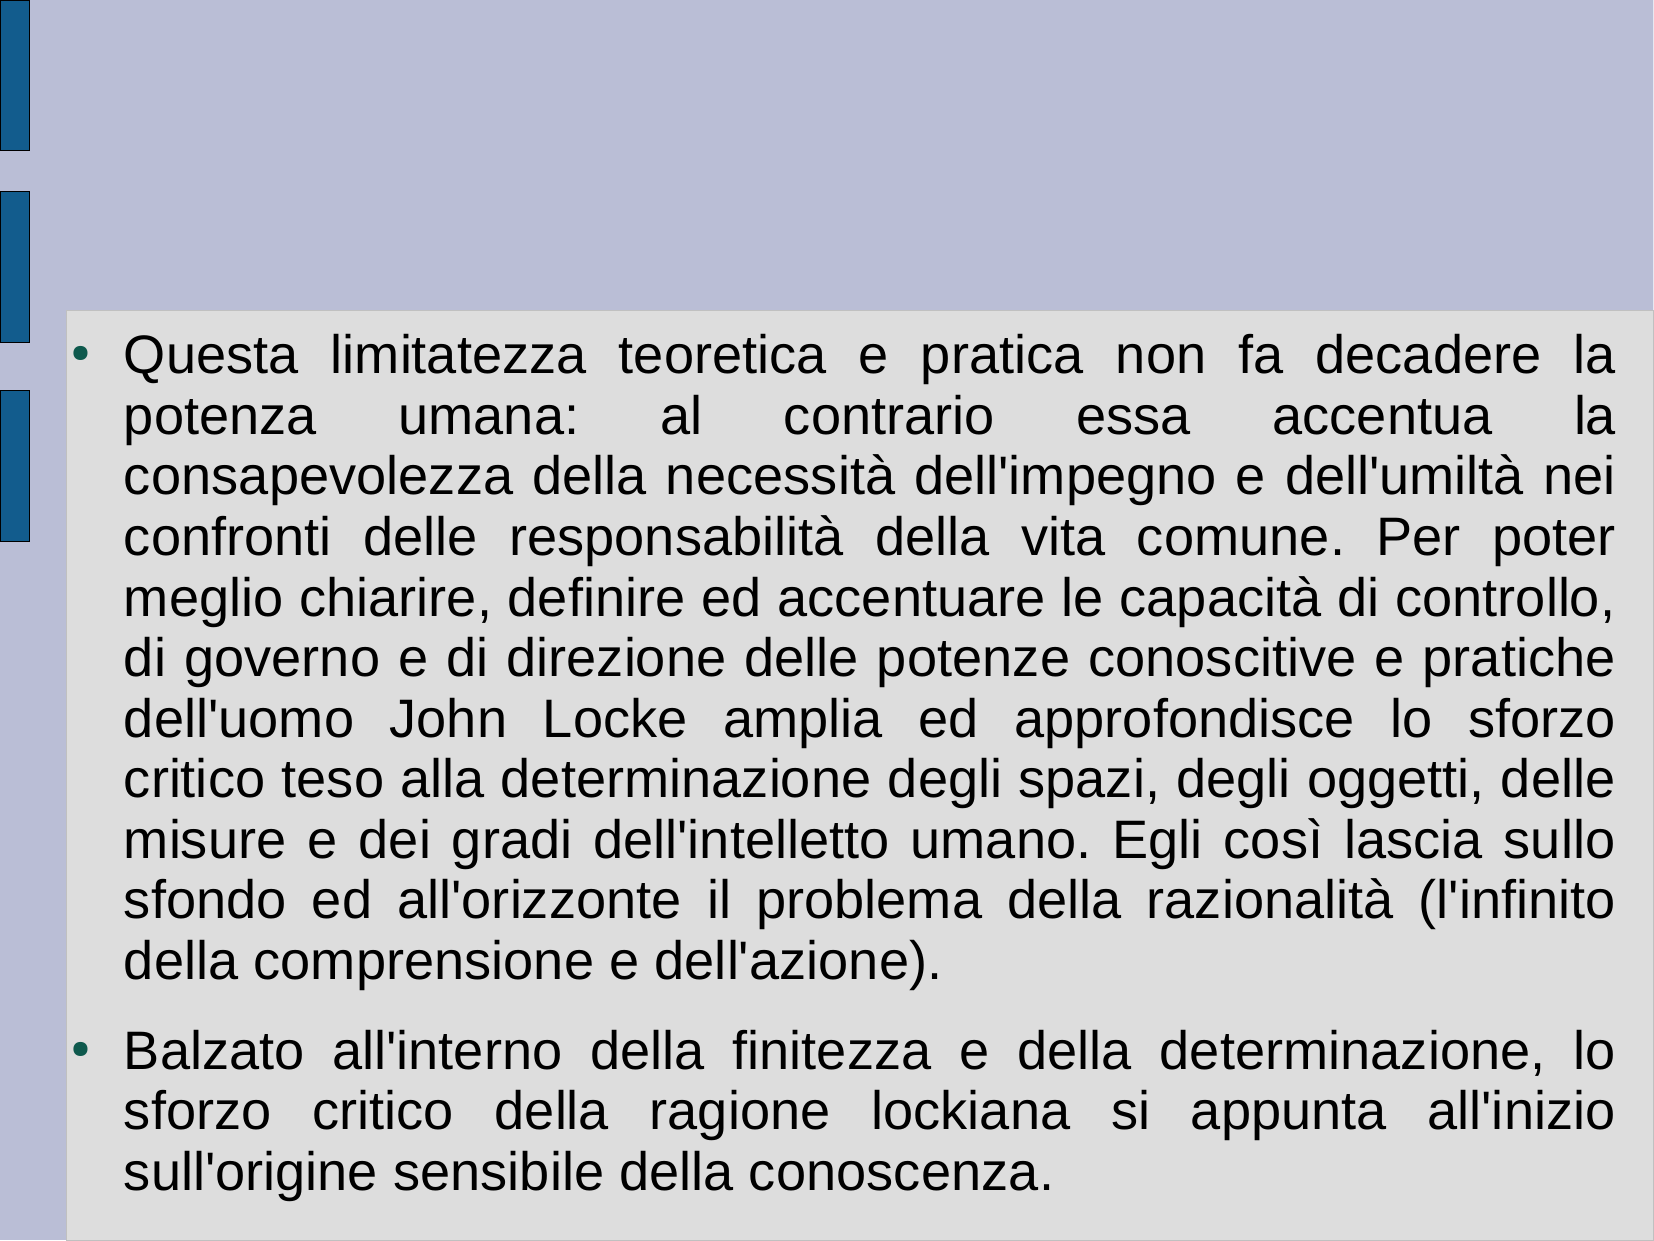

#
Questa limitatezza teoretica e pratica non fa decadere la potenza umana: al contrario essa accentua la consapevolezza della necessità dell'impegno e dell'umiltà nei confronti delle responsabilità della vita comune. Per poter meglio chiarire, definire ed accentuare le capacità di controllo, di governo e di direzione delle potenze conoscitive e pratiche dell'uomo John Locke amplia ed approfondisce lo sforzo critico teso alla determinazione degli spazi, degli oggetti, delle misure e dei gradi dell'intelletto umano. Egli così lascia sullo sfondo ed all'orizzonte il problema della razionalità (l'infinito della comprensione e dell'azione).
Balzato all'interno della finitezza e della determinazione, lo sforzo critico della ragione lockiana si appunta all'inizio sull'origine sensibile della conoscenza.